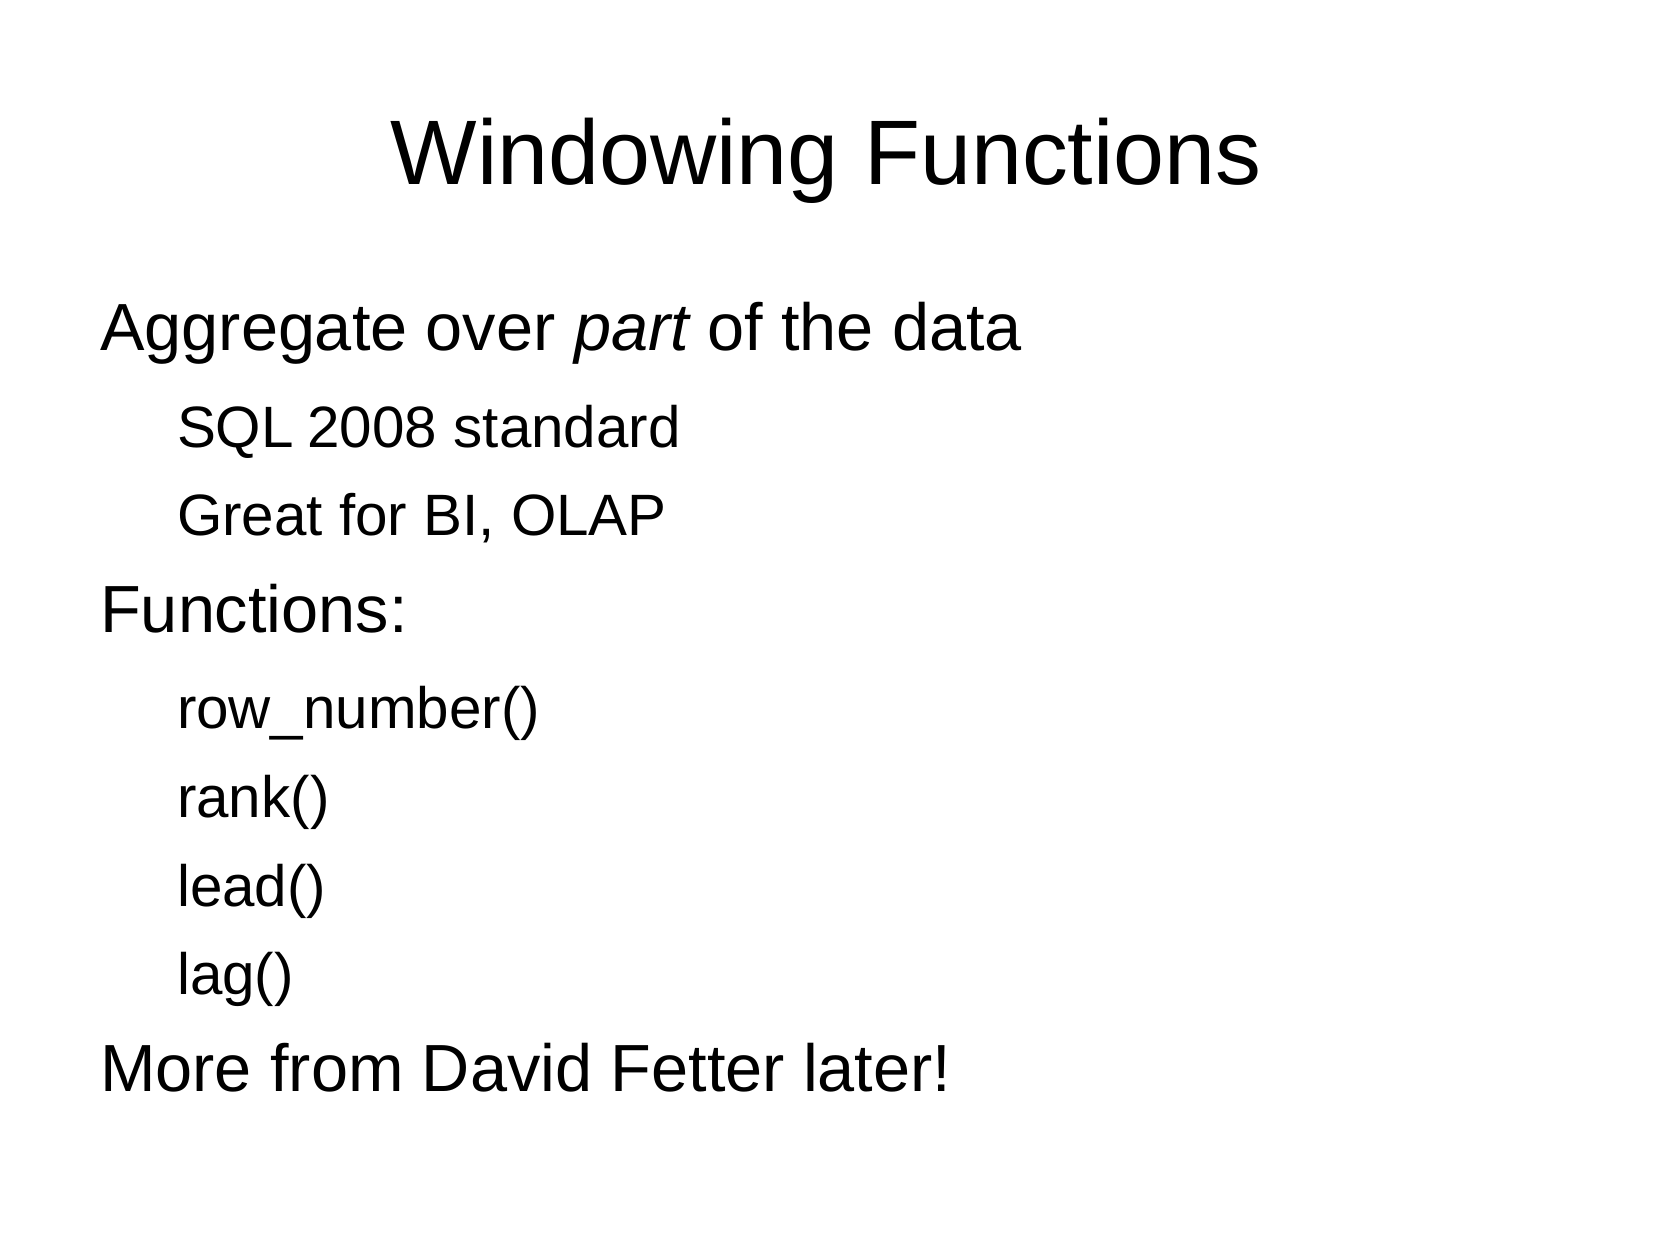

# Windowing Functions
Aggregate over part of the data
SQL 2008 standard
Great for BI, OLAP
Functions:
row_number()
rank()
lead()
lag()
More from David Fetter later!